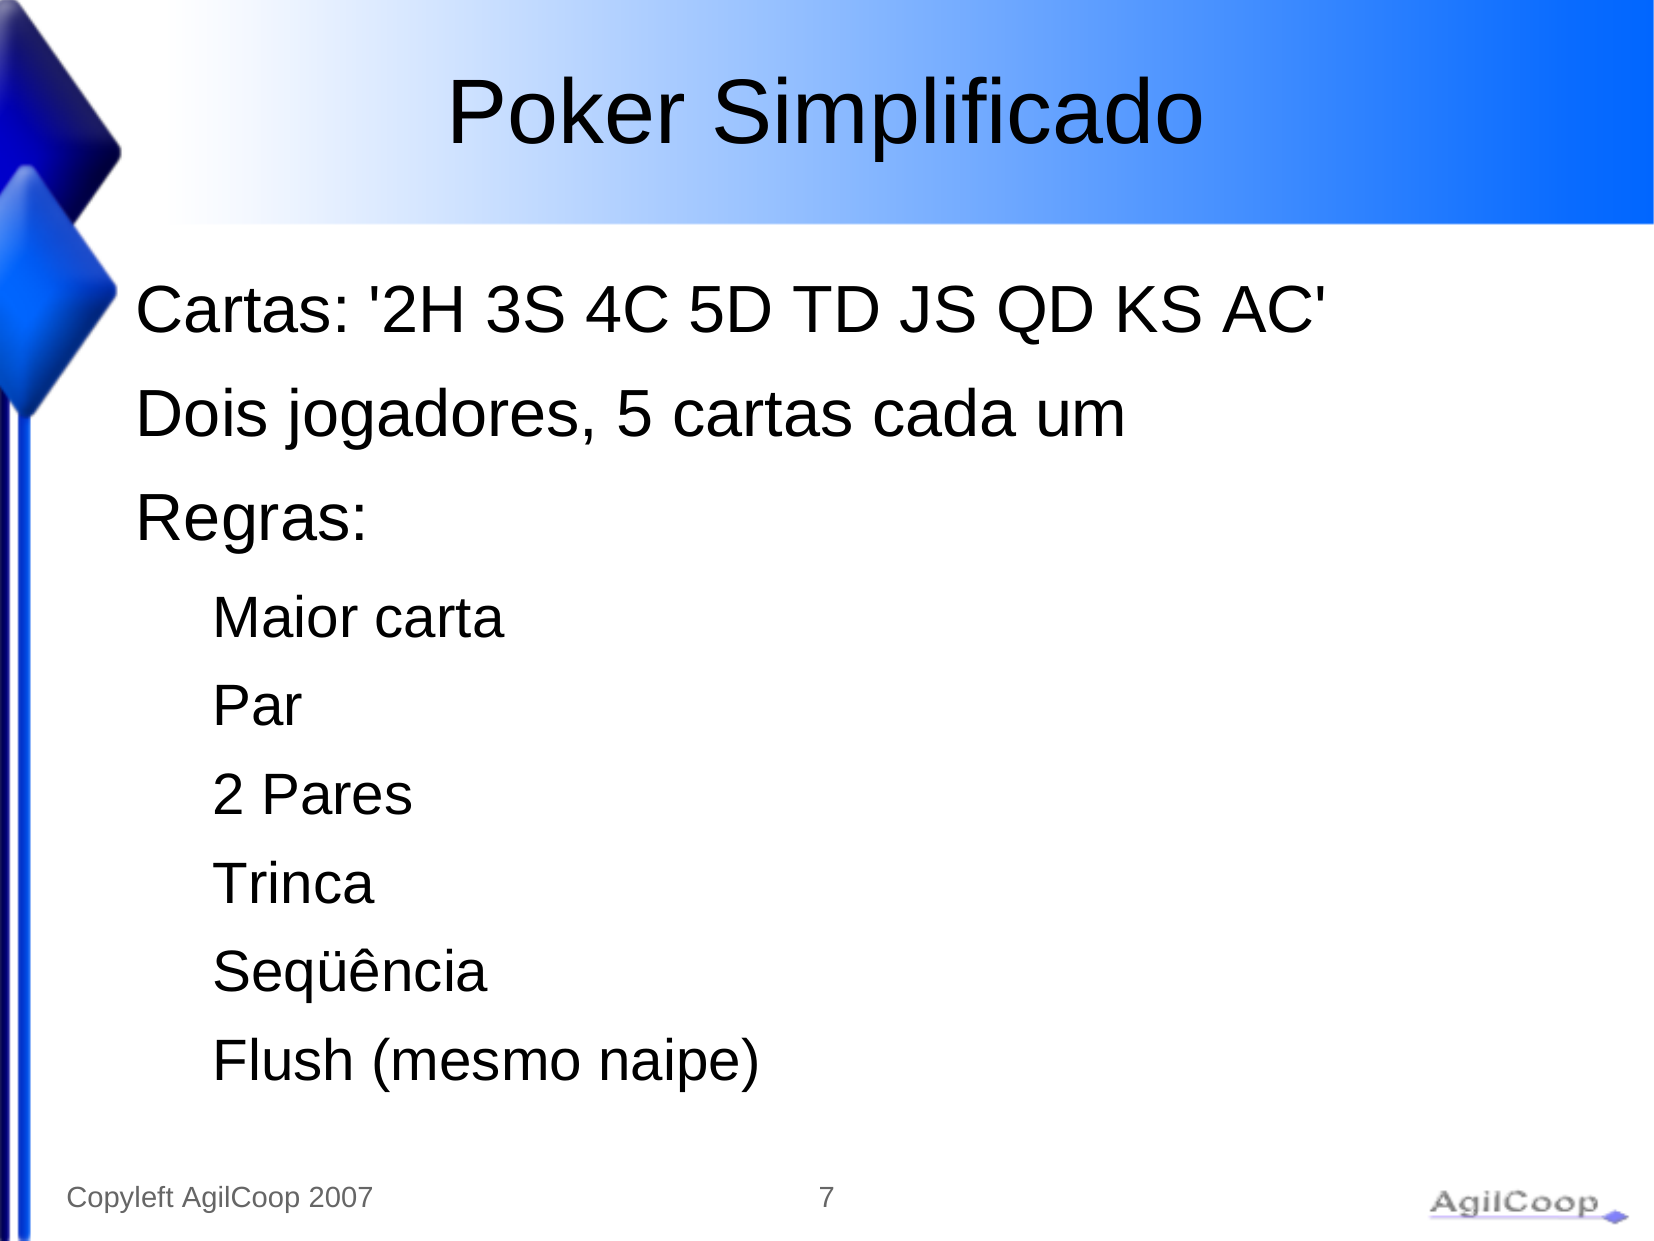

# Poker Simplificado
Cartas: '2H 3S 4C 5D TD JS QD KS AC'
Dois jogadores, 5 cartas cada um
Regras:
Maior carta
Par
2 Pares
Trinca
Seqüência
Flush (mesmo naipe)
Copyleft AgilCoop 2007
7